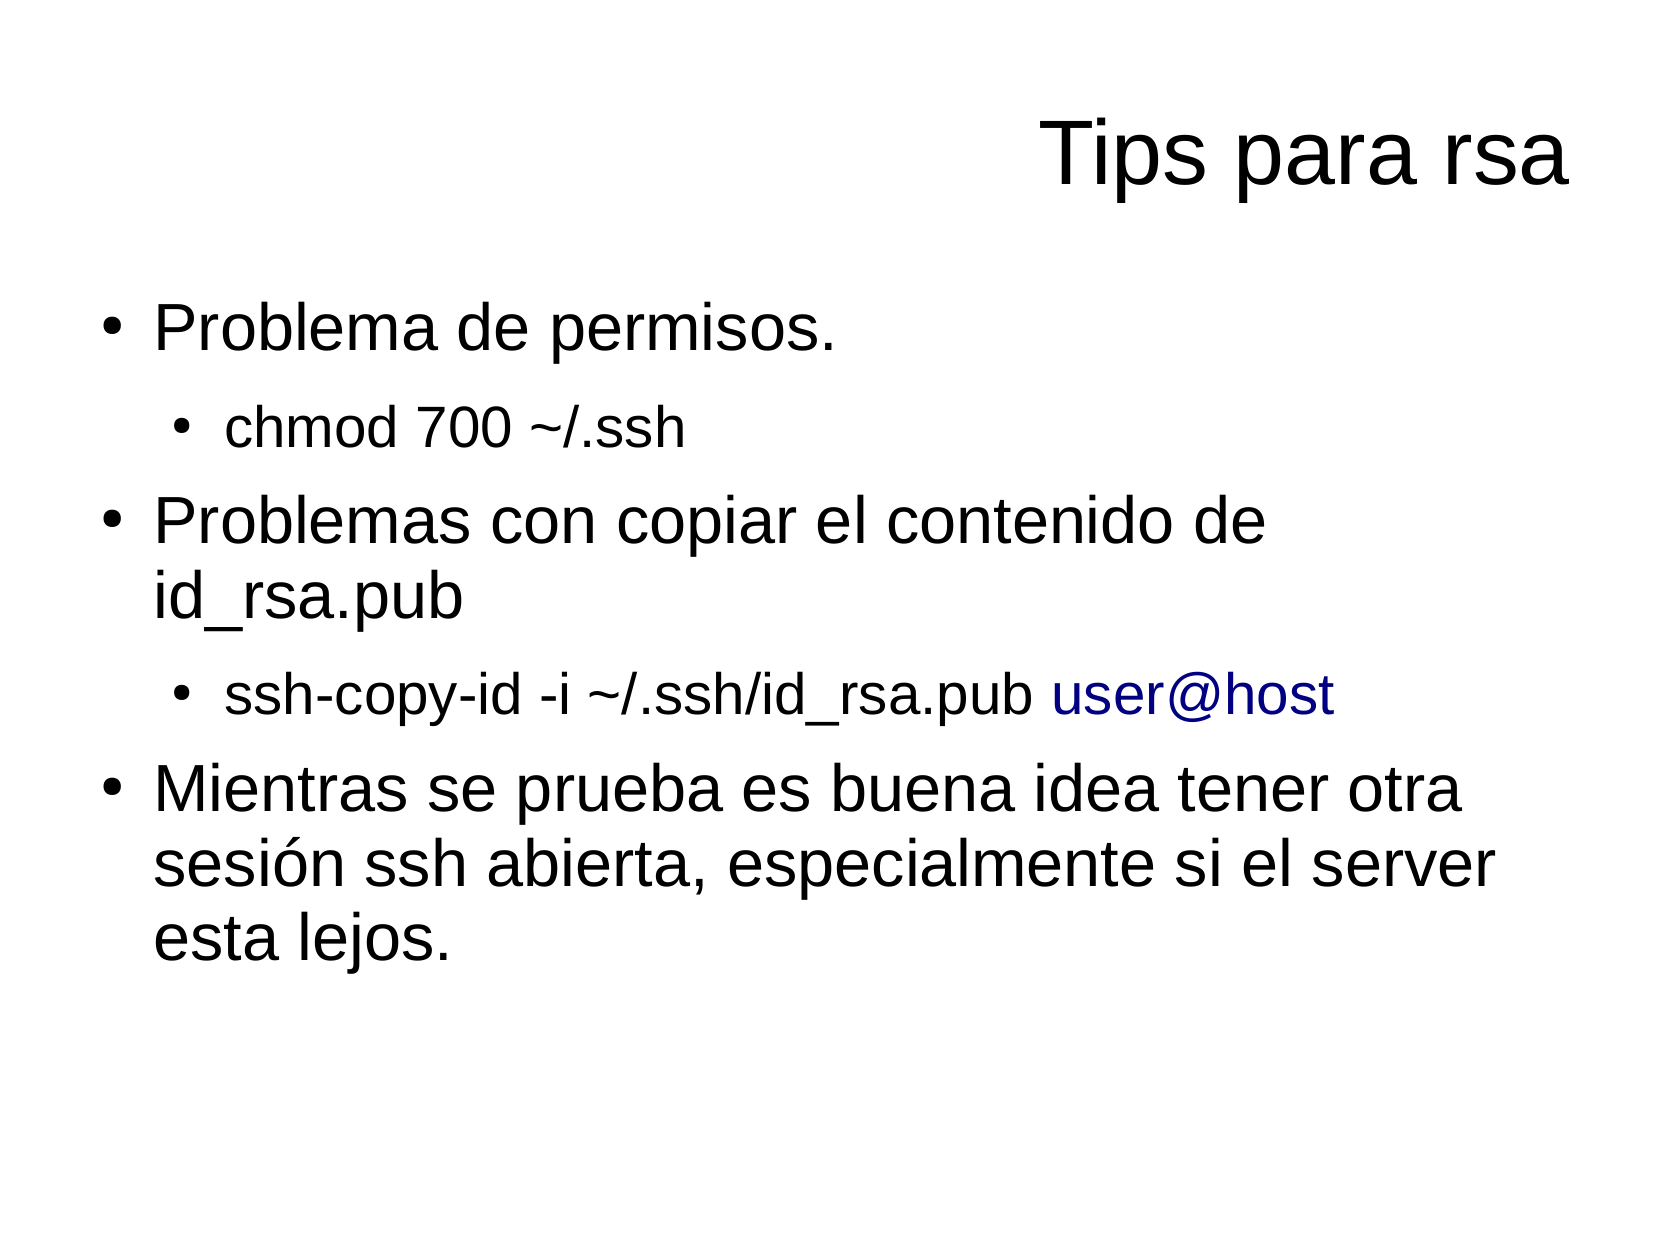

# Tips para rsa
Problema de permisos.
chmod 700 ~/.ssh
Problemas con copiar el contenido de id_rsa.pub
ssh-copy-id -i ~/.ssh/id_rsa.pub user@host
Mientras se prueba es buena idea tener otra sesión ssh abierta, especialmente si el server esta lejos.